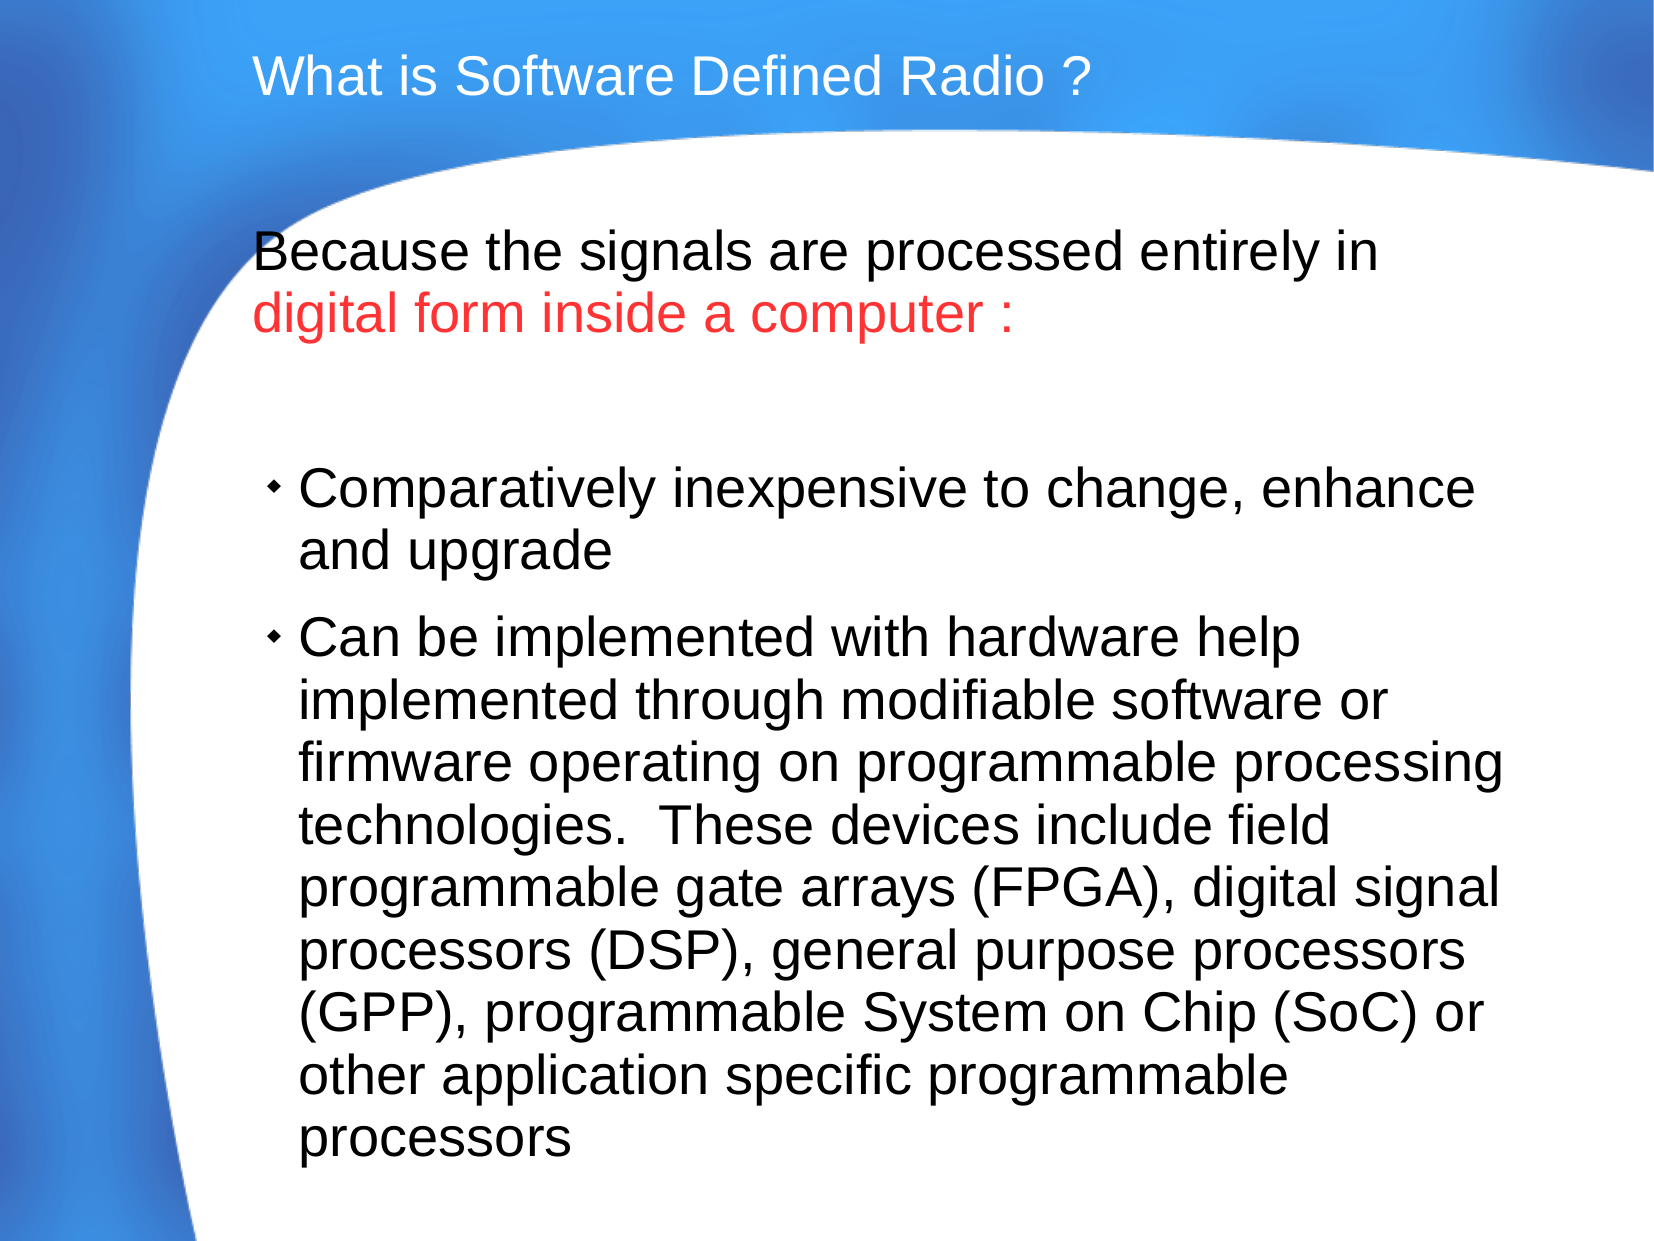

# What is Software Defined Radio ?
Because the signals are processed entirely in digital form inside a computer :
Comparatively inexpensive to change, enhance and upgrade
Can be implemented with hardware help implemented through modifiable software or firmware operating on programmable processing technologies. These devices include field programmable gate arrays (FPGA), digital signal processors (DSP), general purpose processors (GPP), programmable System on Chip (SoC) or other application specific programmable processors